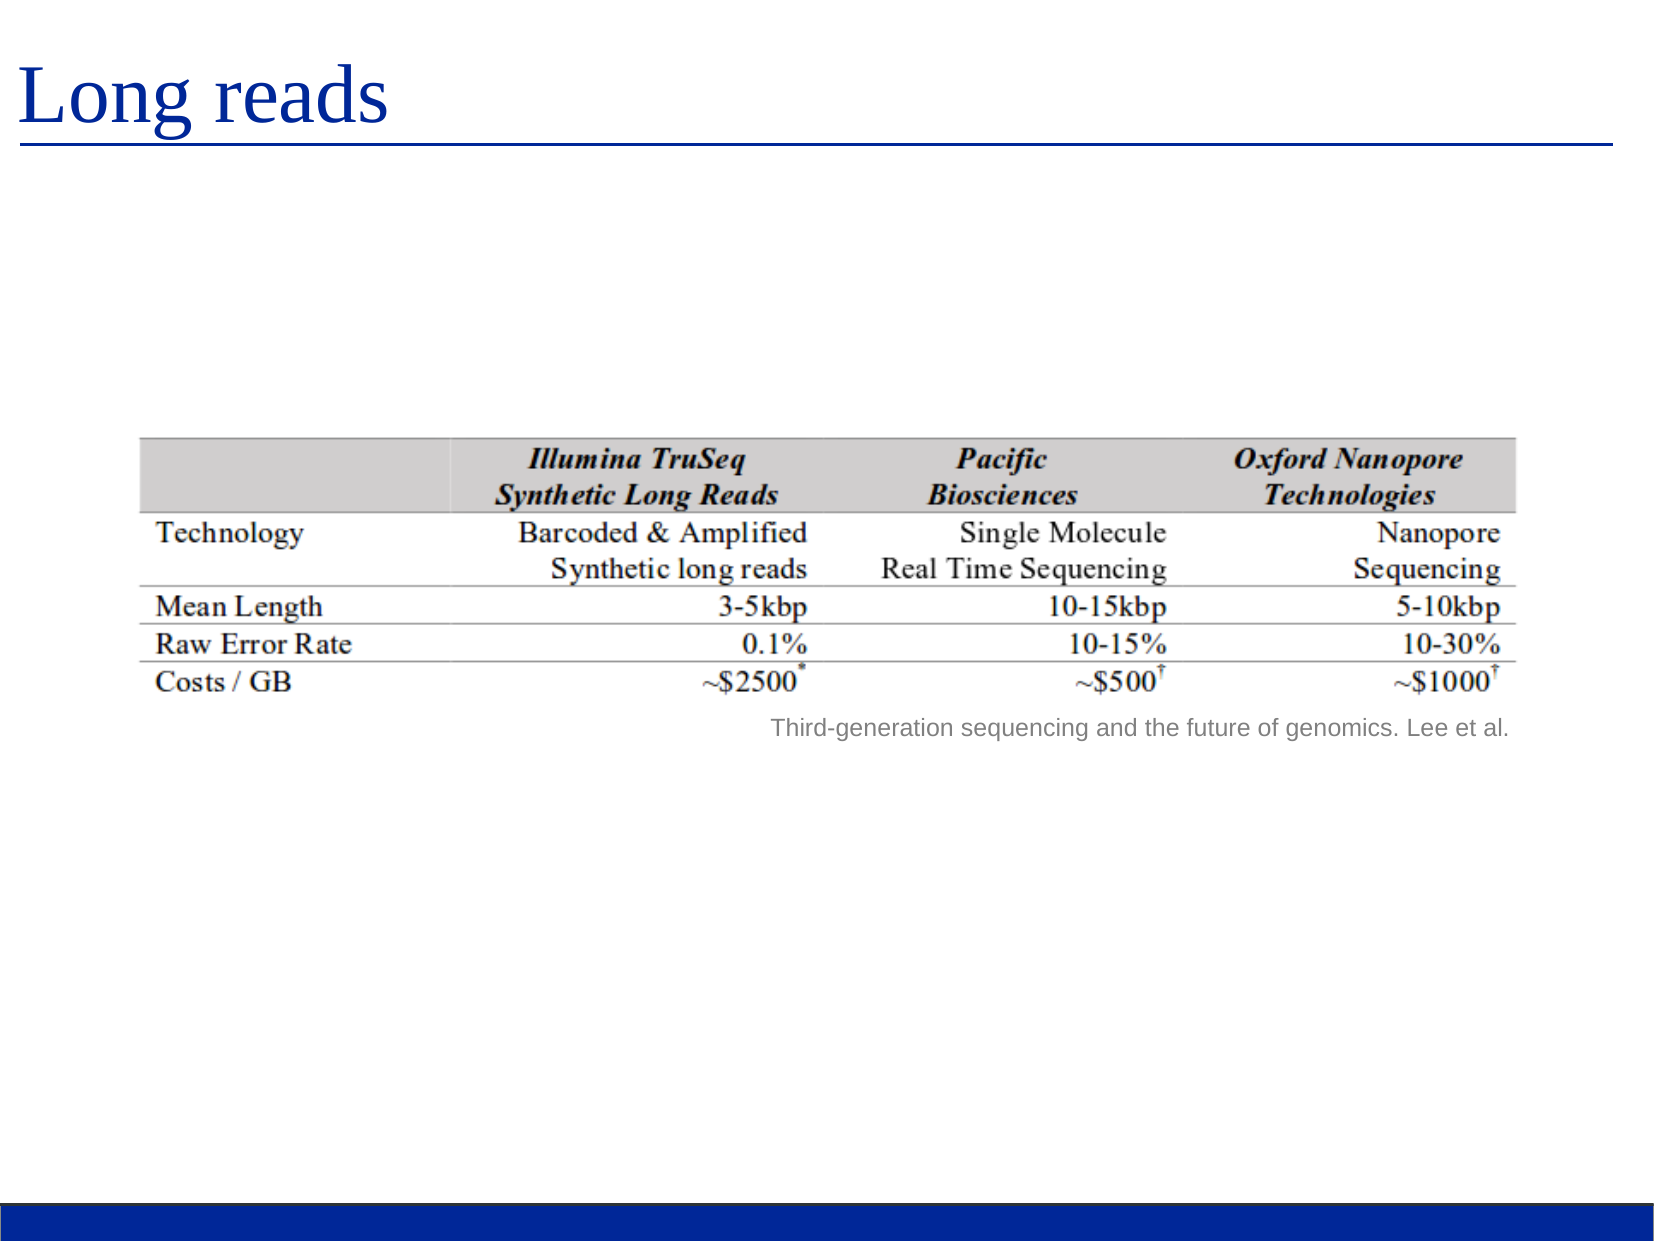

# Long reads
Third-generation sequencing and the future of genomics. Lee et al.